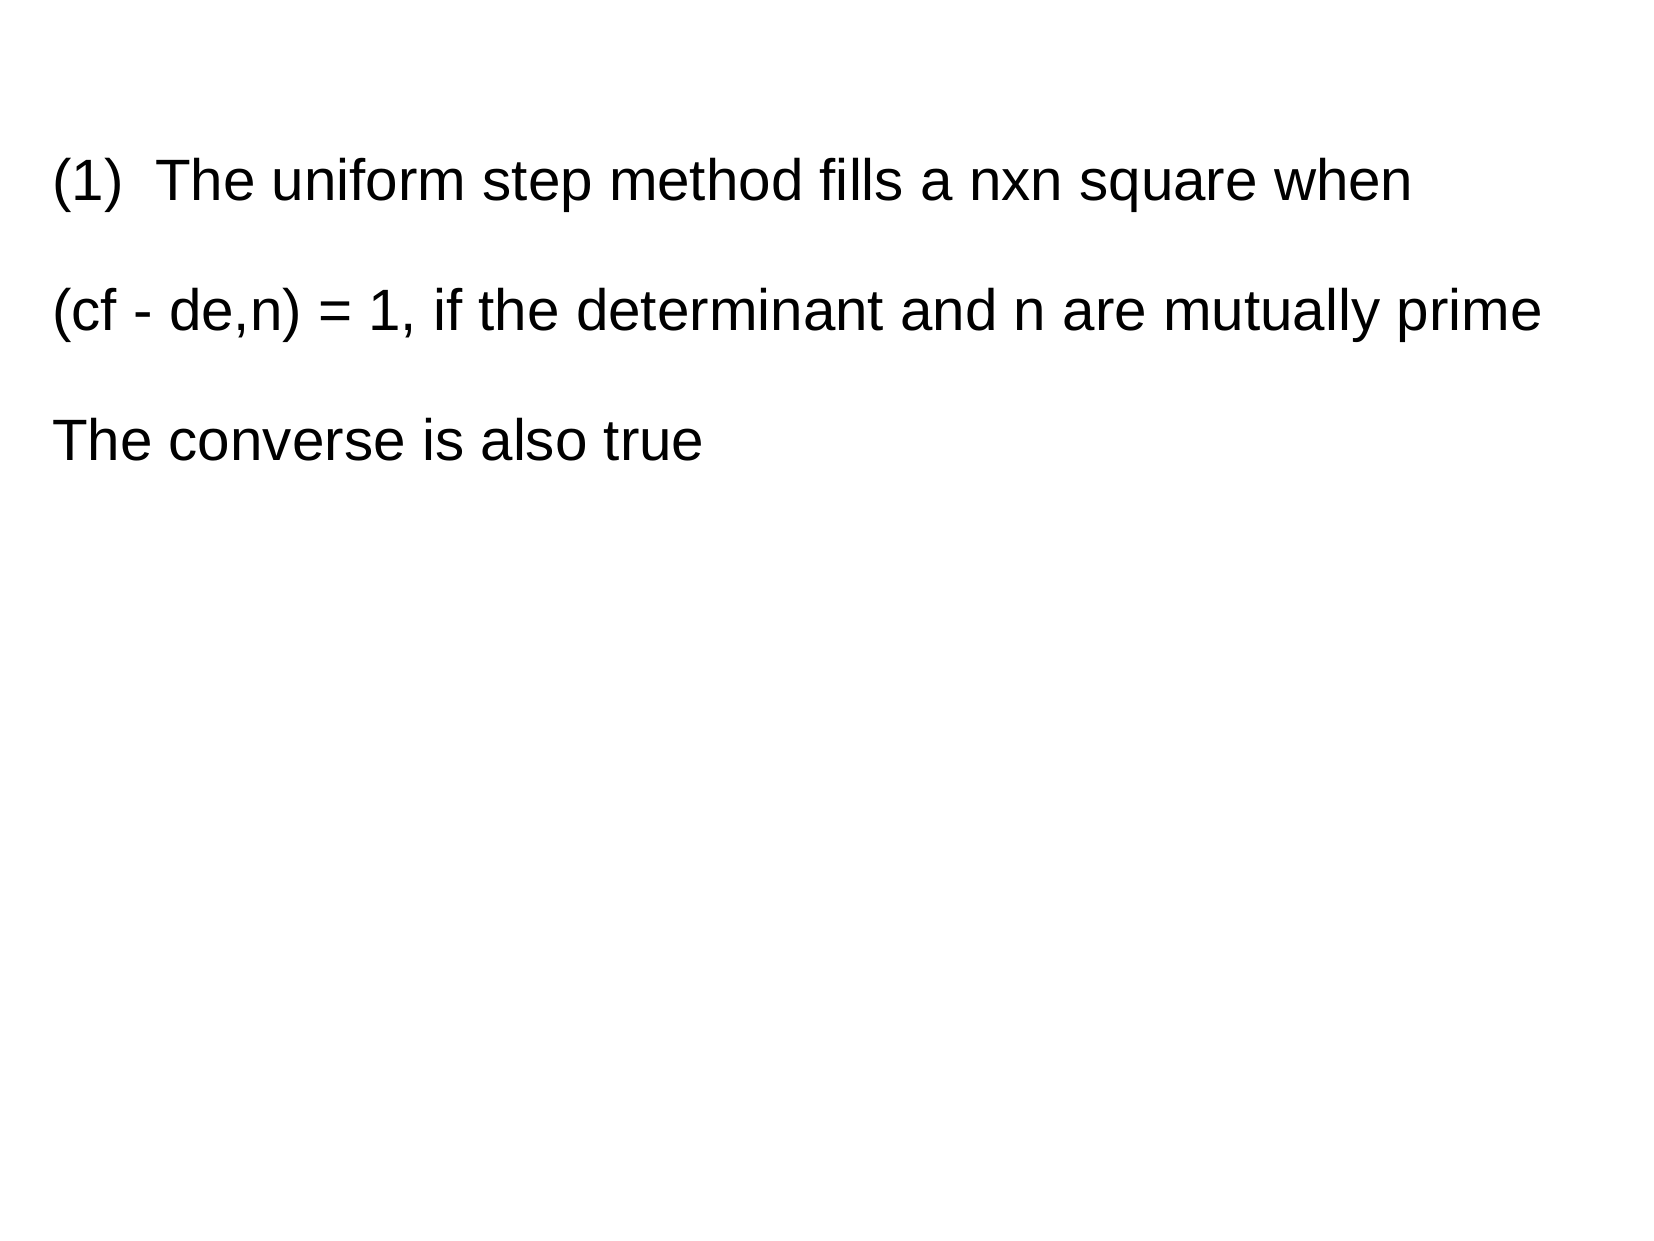

(1) The uniform step method fills a nxn square when
(cf - de,n) = 1, if the determinant and n are mutually prime
The converse is also true